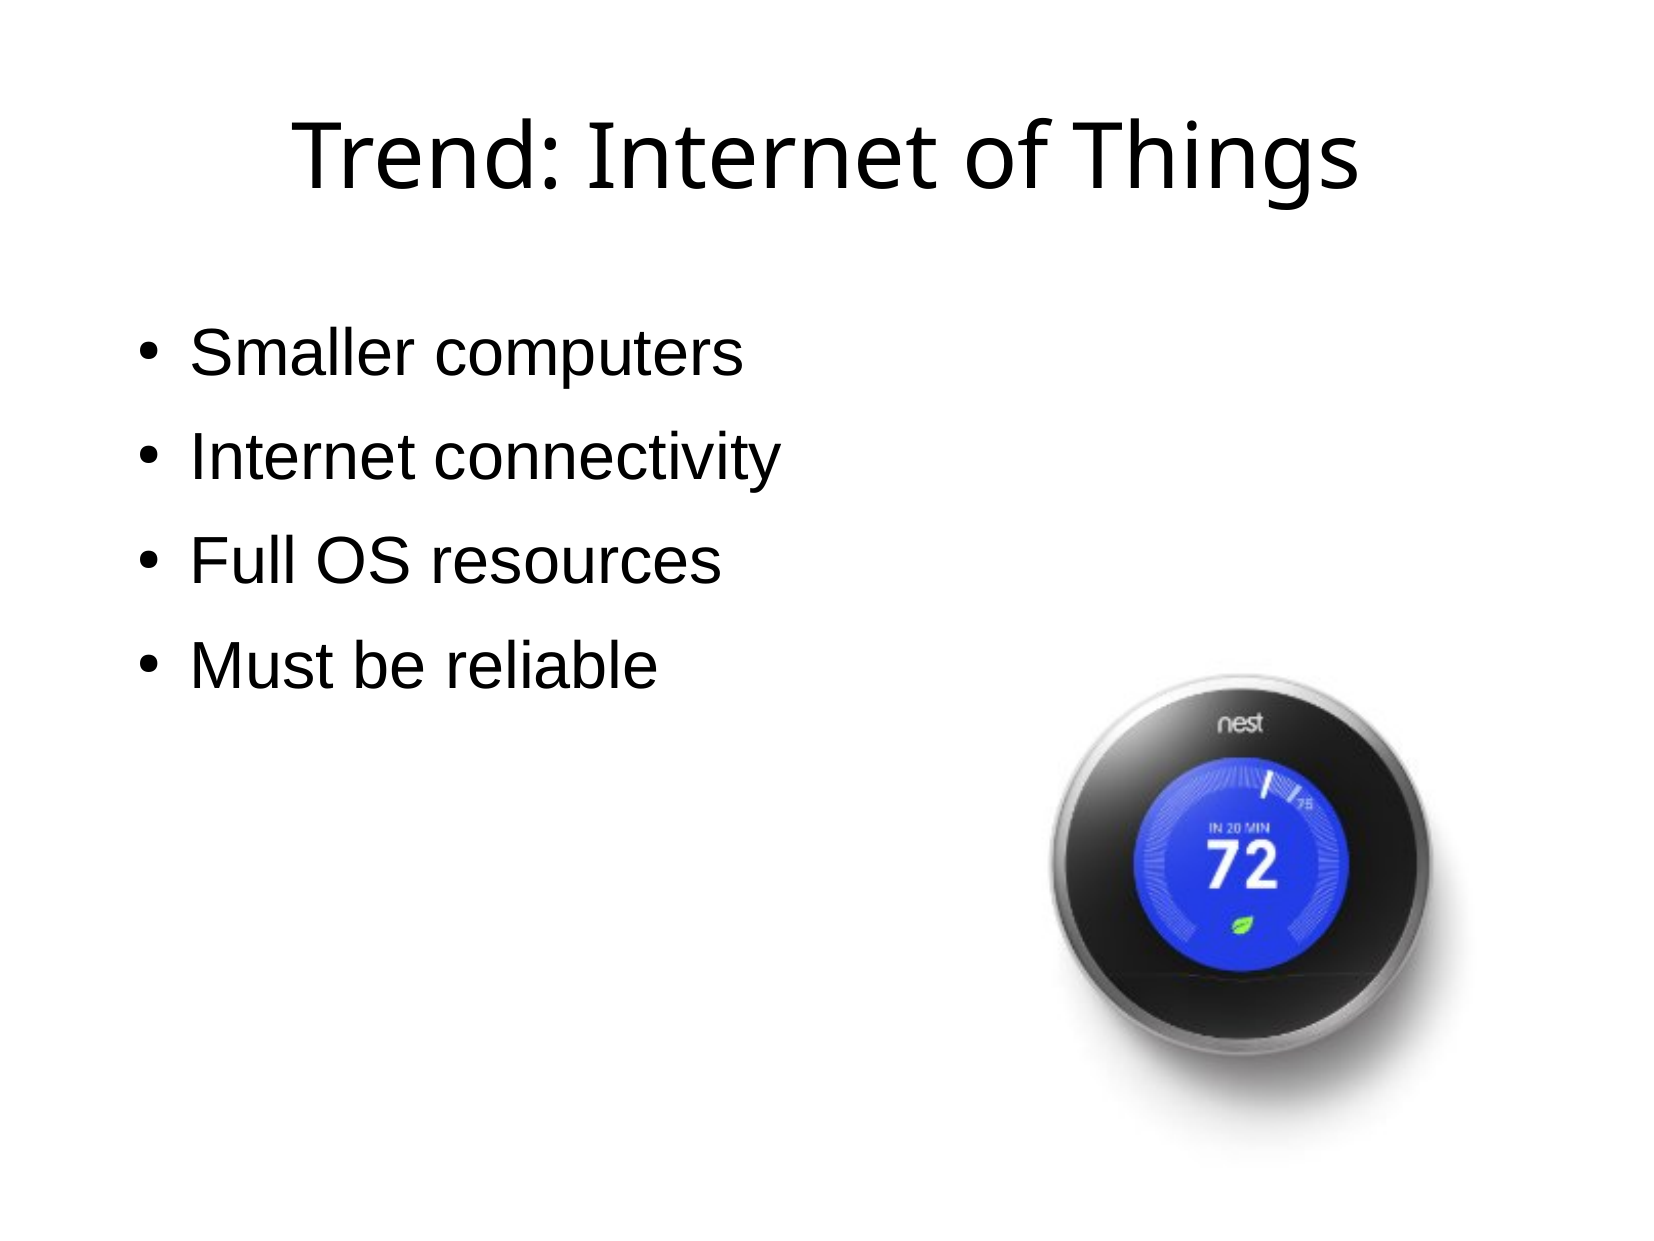

# Trend: Internet of Things
Smaller computers
Internet connectivity
Full OS resources
Must be reliable